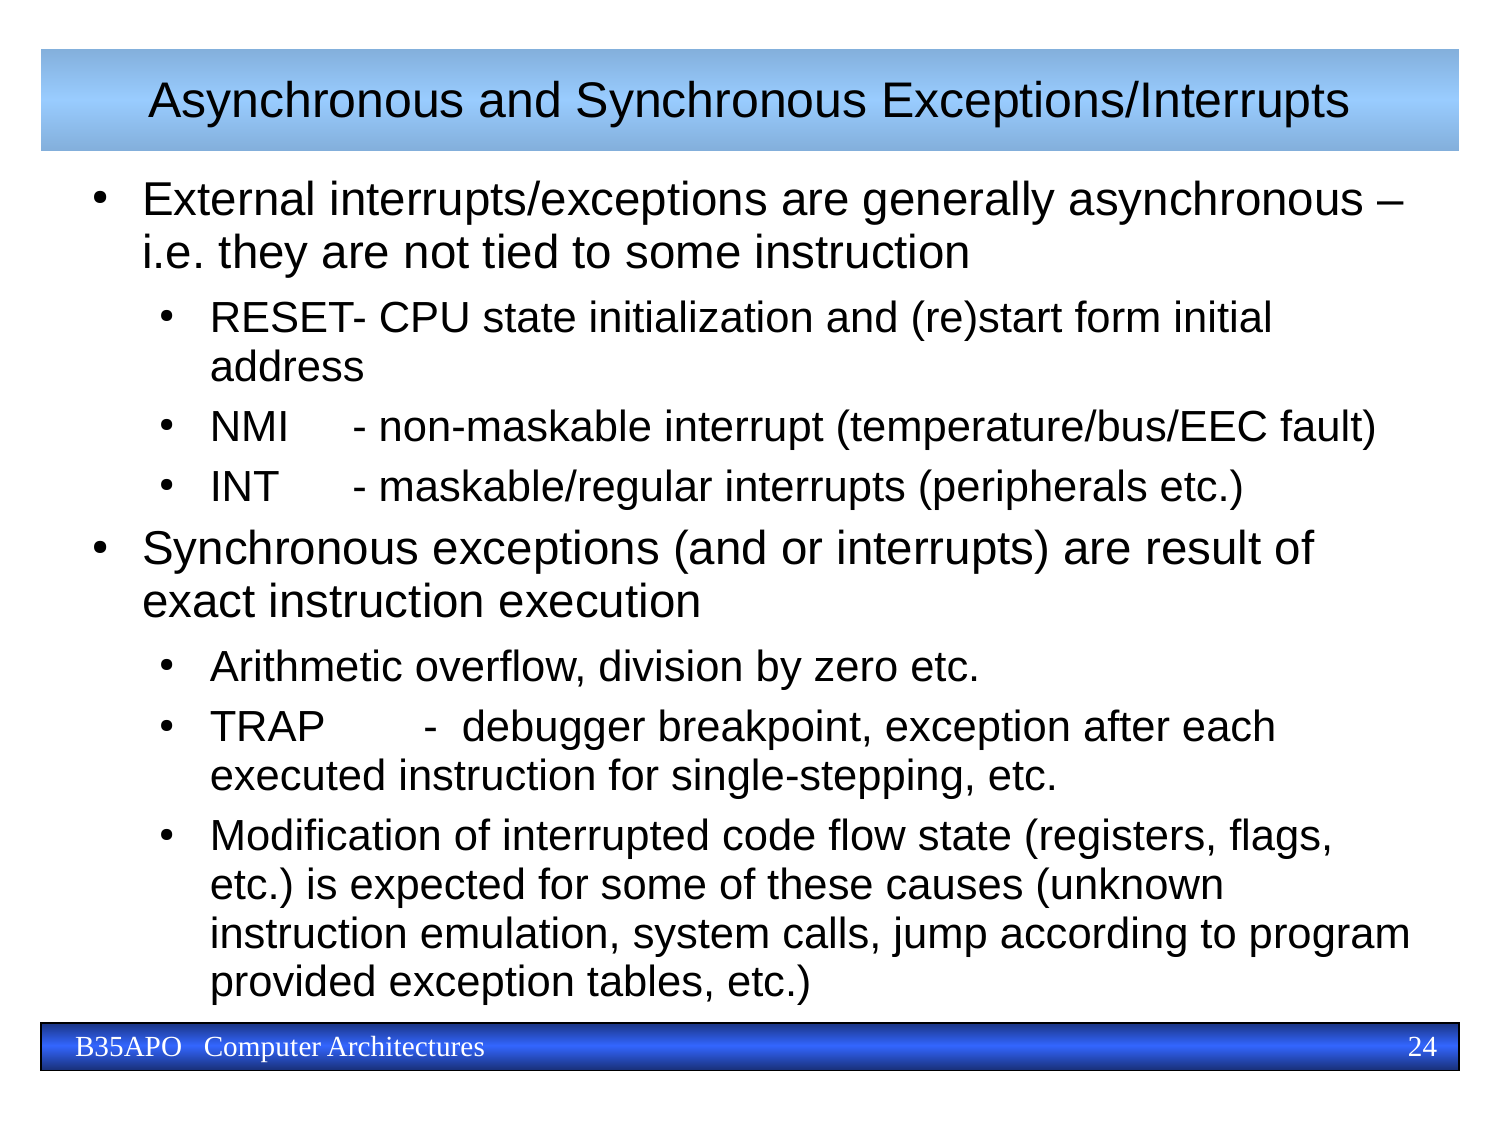

# Asynchronous and Synchronous Exceptions/Interrupts
External interrupts/exceptions are generally asynchronous – i.e. they are not tied to some instruction
RESET- CPU state initialization and (re)start form initial address
NMI	- non-maskable interrupt (temperature/bus/EEC fault)
INT 	- maskable/regular interrupts (peripherals etc.)
Synchronous exceptions (and or interrupts) are result of exact instruction execution
Arithmetic overflow, division by zero etc.
TRAP 	- debugger breakpoint, exception after each executed instruction for single-stepping, etc.
Modification of interrupted code flow state (registers, flags, etc.) is expected for some of these causes (unknown instruction emulation, system calls, jump according to program provided exception tables, etc.)
B35APO Computer Architectures
24